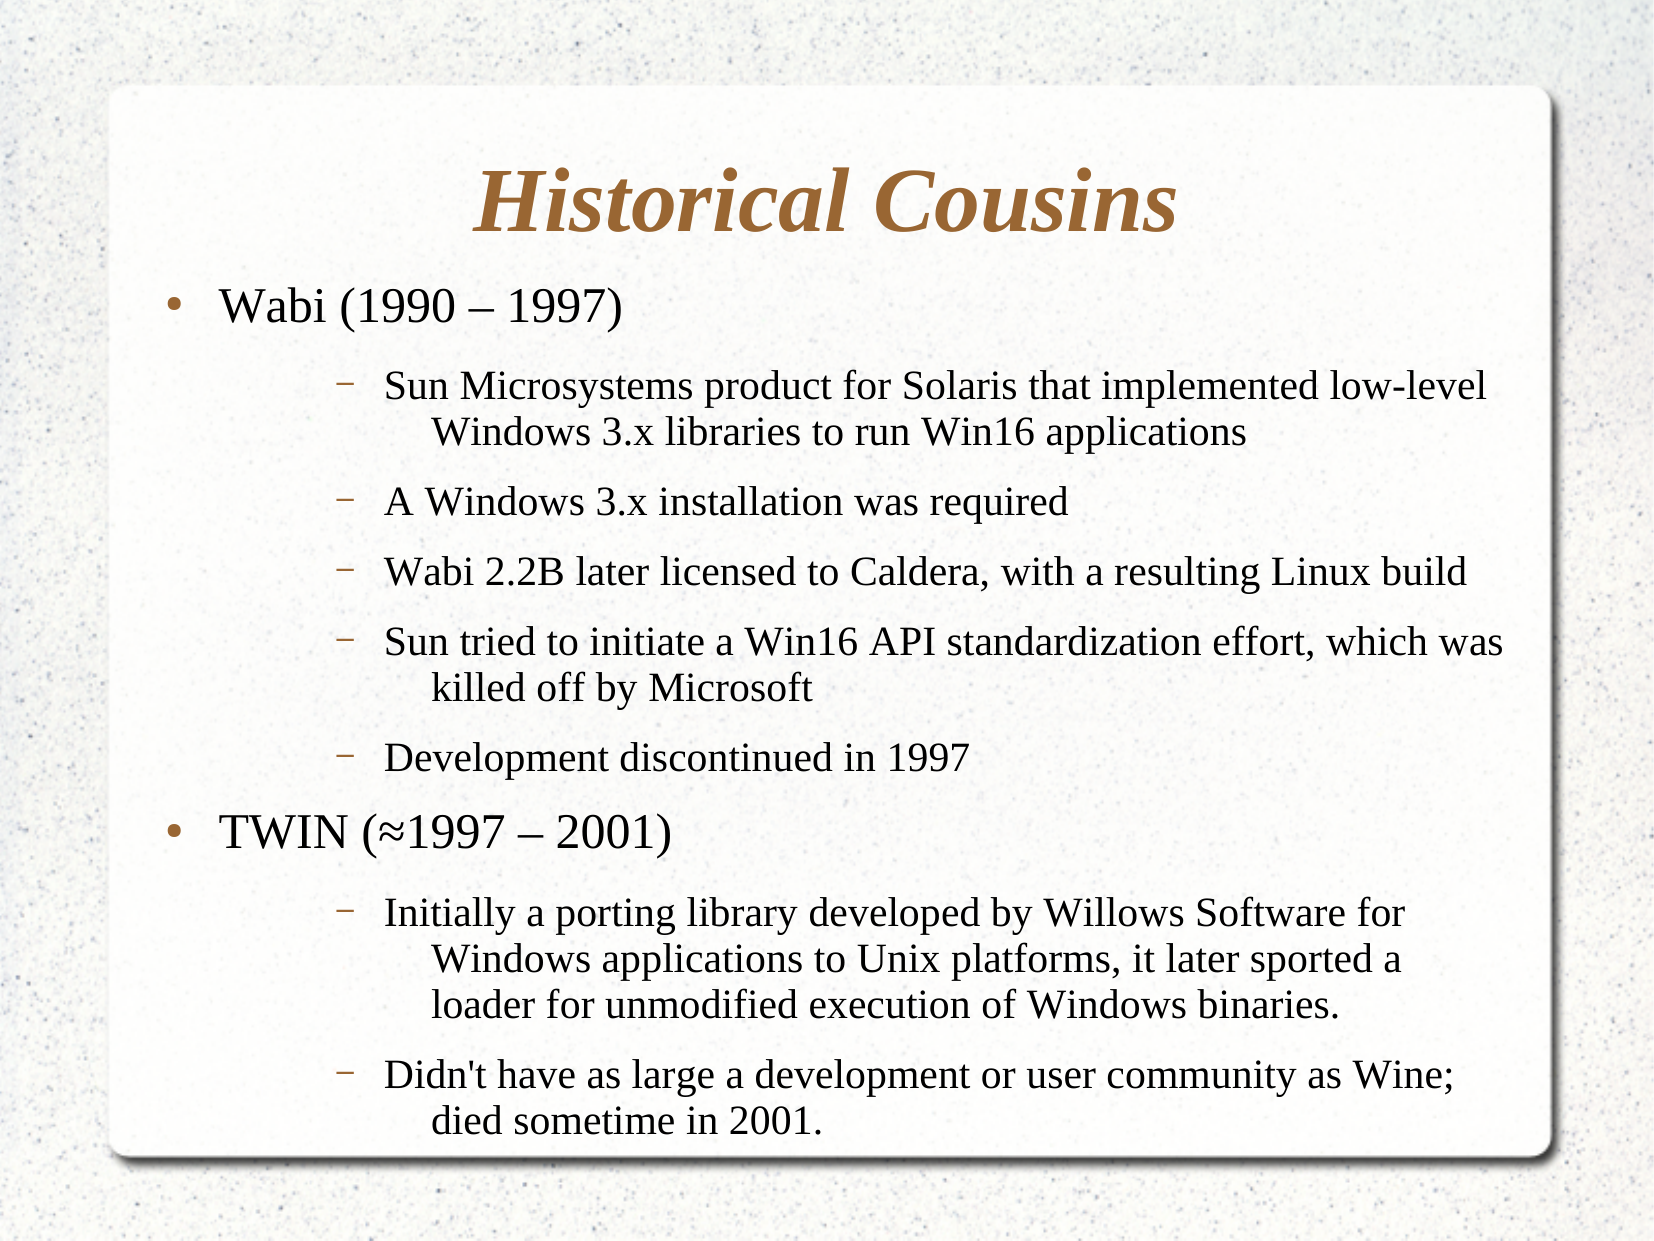

# Historical Cousins
Wabi (1990 – 1997)
Sun Microsystems product for Solaris that implemented low-level Windows 3.x libraries to run Win16 applications
A Windows 3.x installation was required
Wabi 2.2B later licensed to Caldera, with a resulting Linux build
Sun tried to initiate a Win16 API standardization effort, which was killed off by Microsoft
Development discontinued in 1997
TWIN (≈1997 – 2001)
Initially a porting library developed by Willows Software for Windows applications to Unix platforms, it later sported a loader for unmodified execution of Windows binaries.
Didn't have as large a development or user community as Wine; died sometime in 2001.